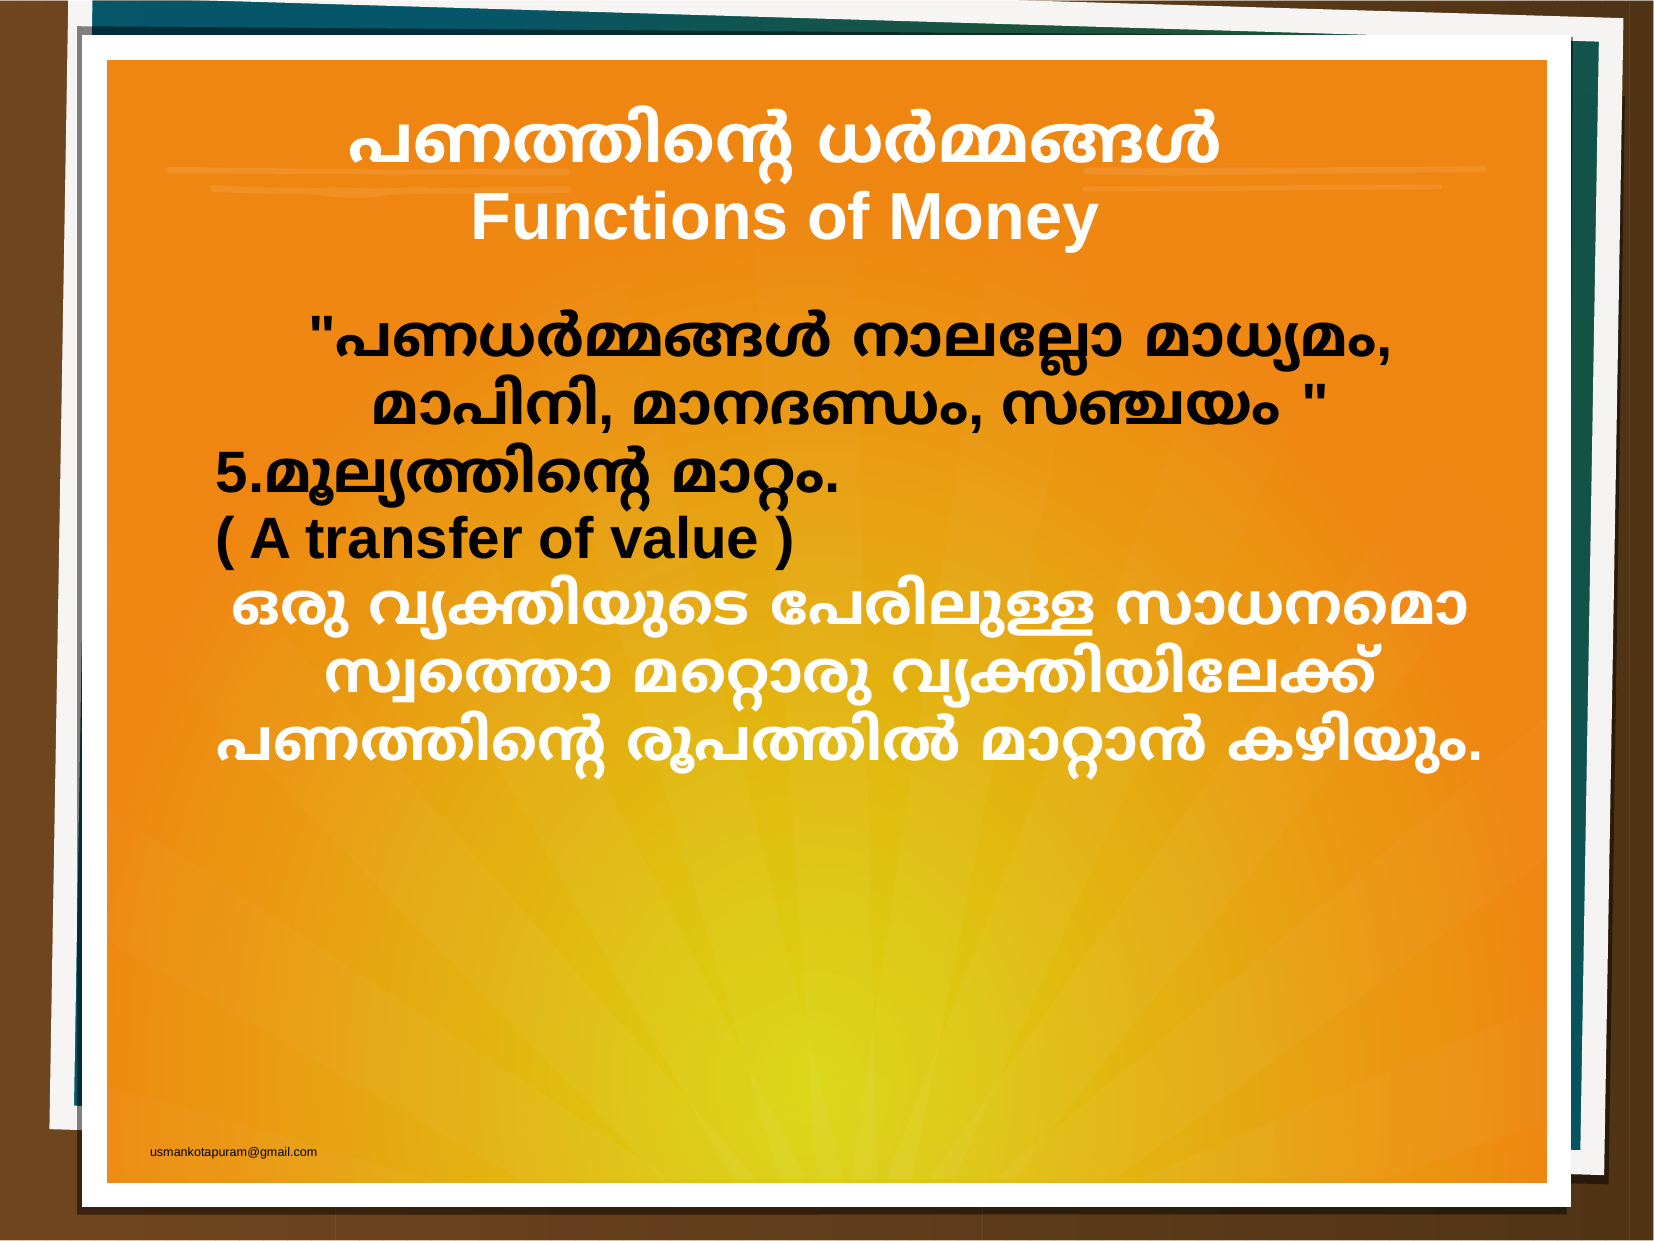

# പണത്തിന്റെ ധർമ്മങ്ങൾ Functions of Money
"പണധർമ്മങ്ങൾ നാലല്ലോ മാധ്യമം, മാപിനി, മാനദണ്ഡം, സഞ്ചയം "
5.മൂല്യത്തിന്റെ മാറ്റം.
( A transfer of value )
ഒരു വ്യക്തിയുടെ പേരിലുള്ള സാധനമൊ സ്വത്തൊ മറ്റൊരു വ്യക്തിയിലേക്ക് പണത്തിന്റെ രൂപത്തിൽ മാറ്റാൻ കഴിയും.